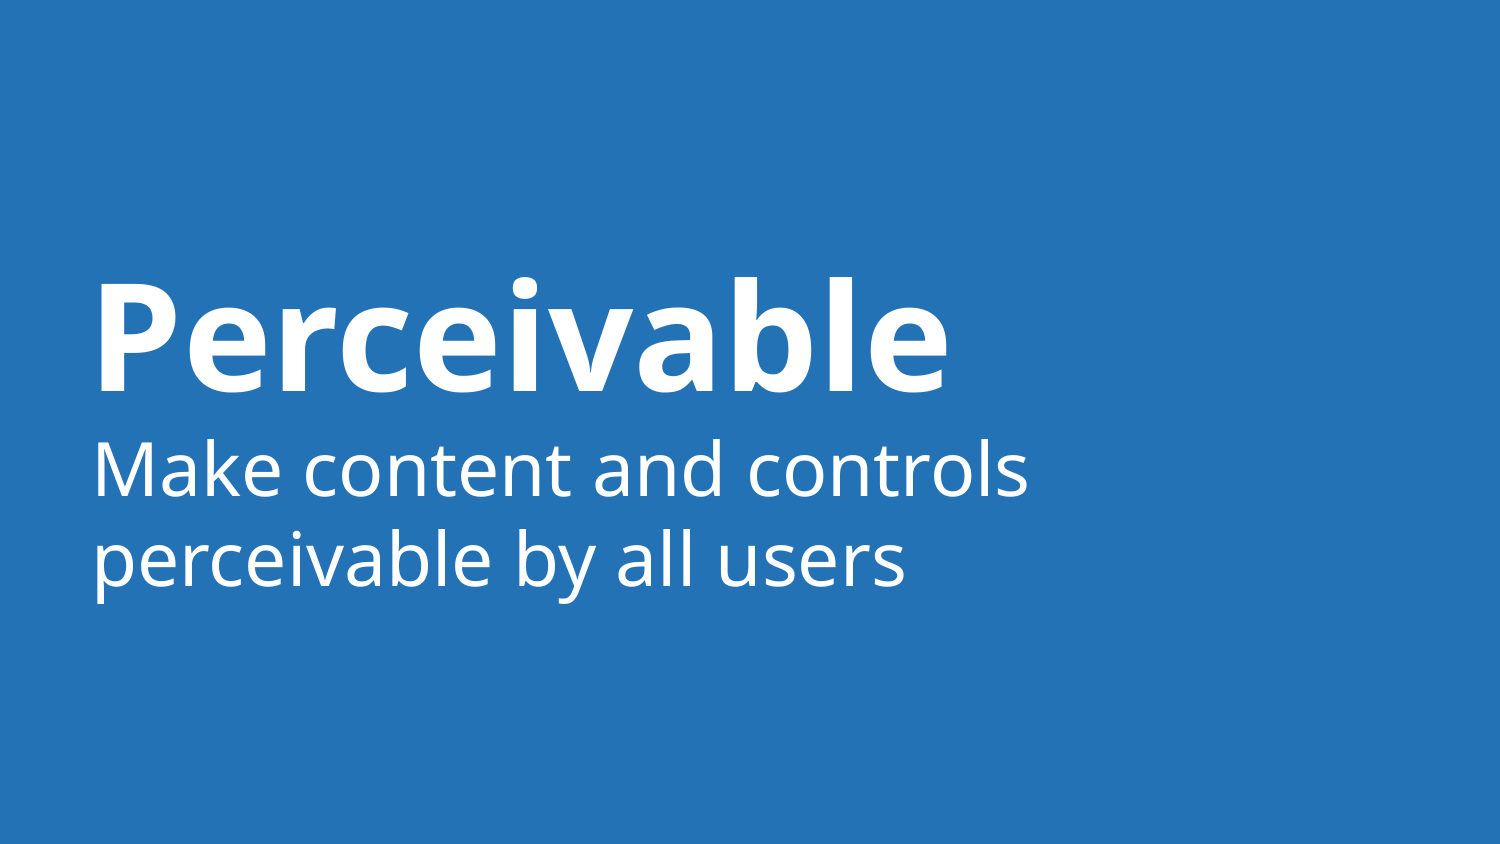

# Perceivable Make content and controls perceivable by all users